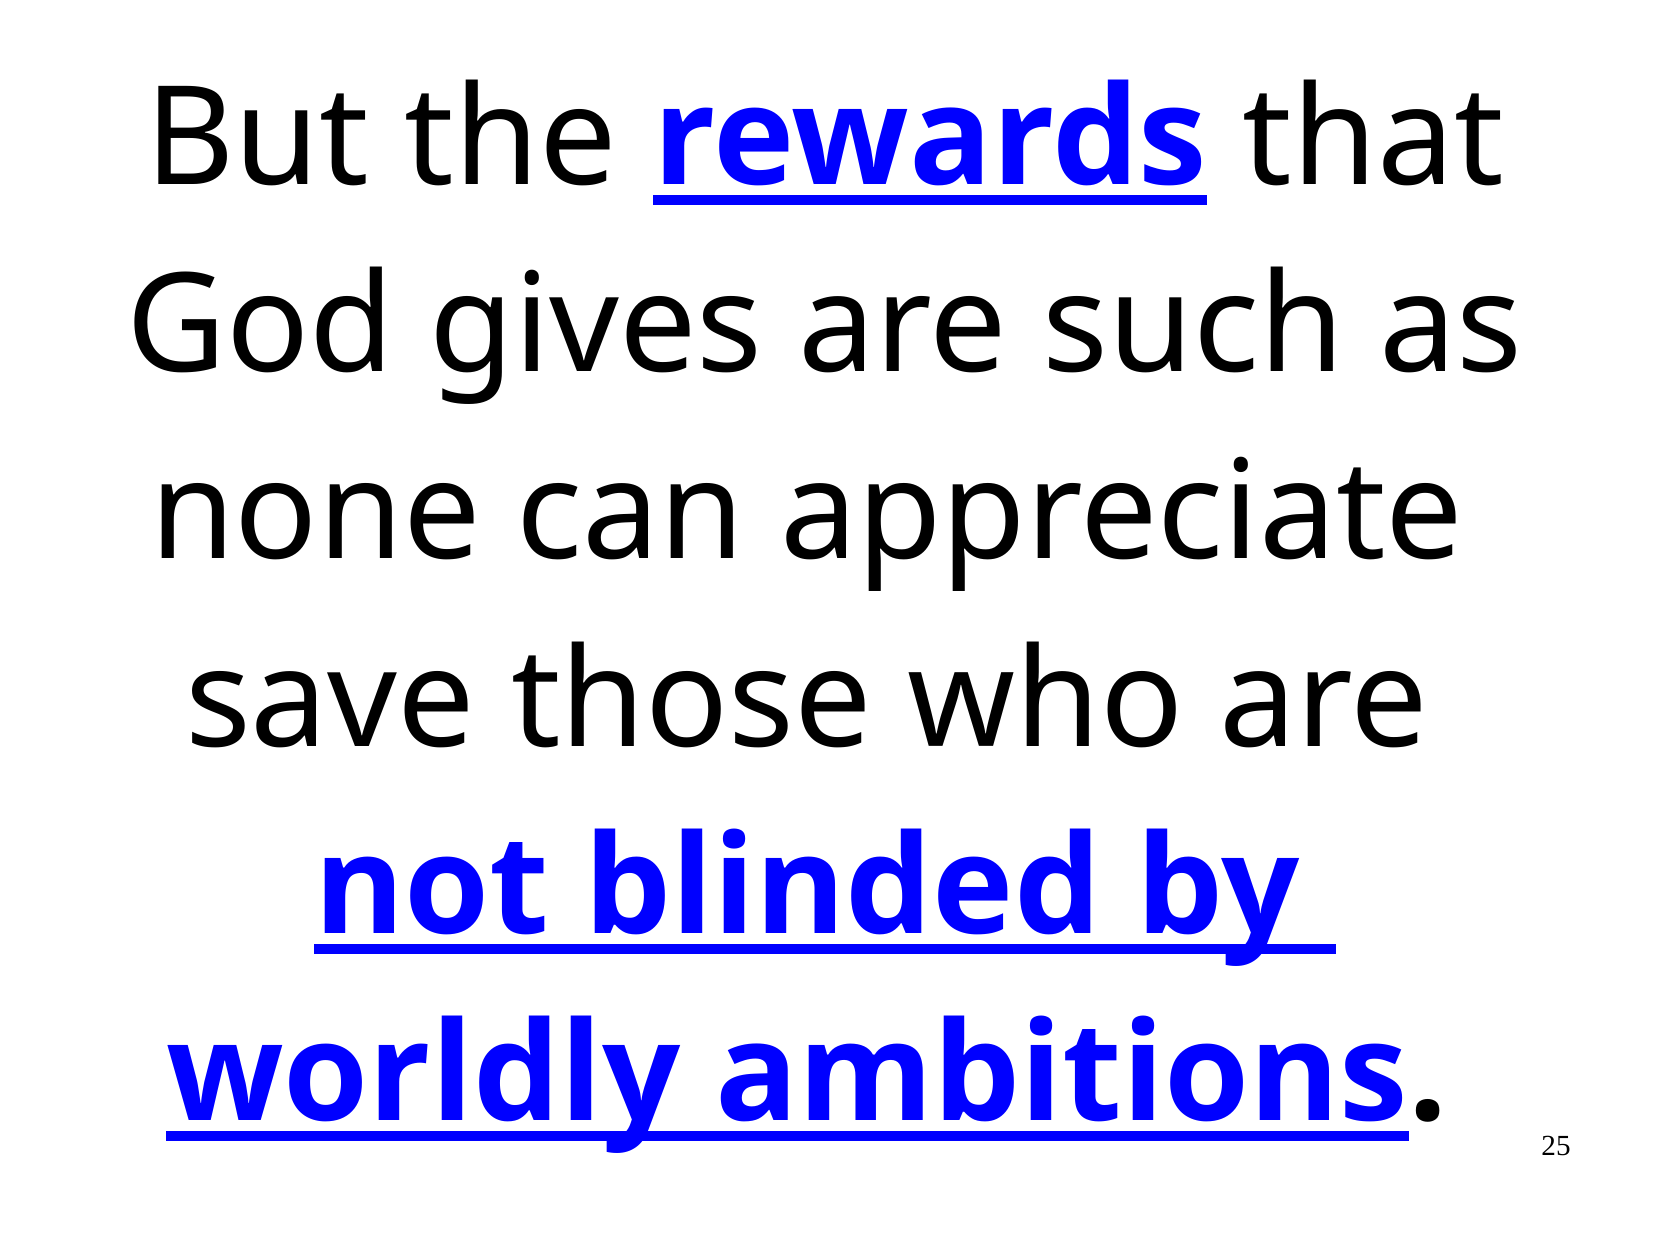

# But the rewards that God gives are such as none can appreciate save those who are not blinded by worldly ambitions.
25